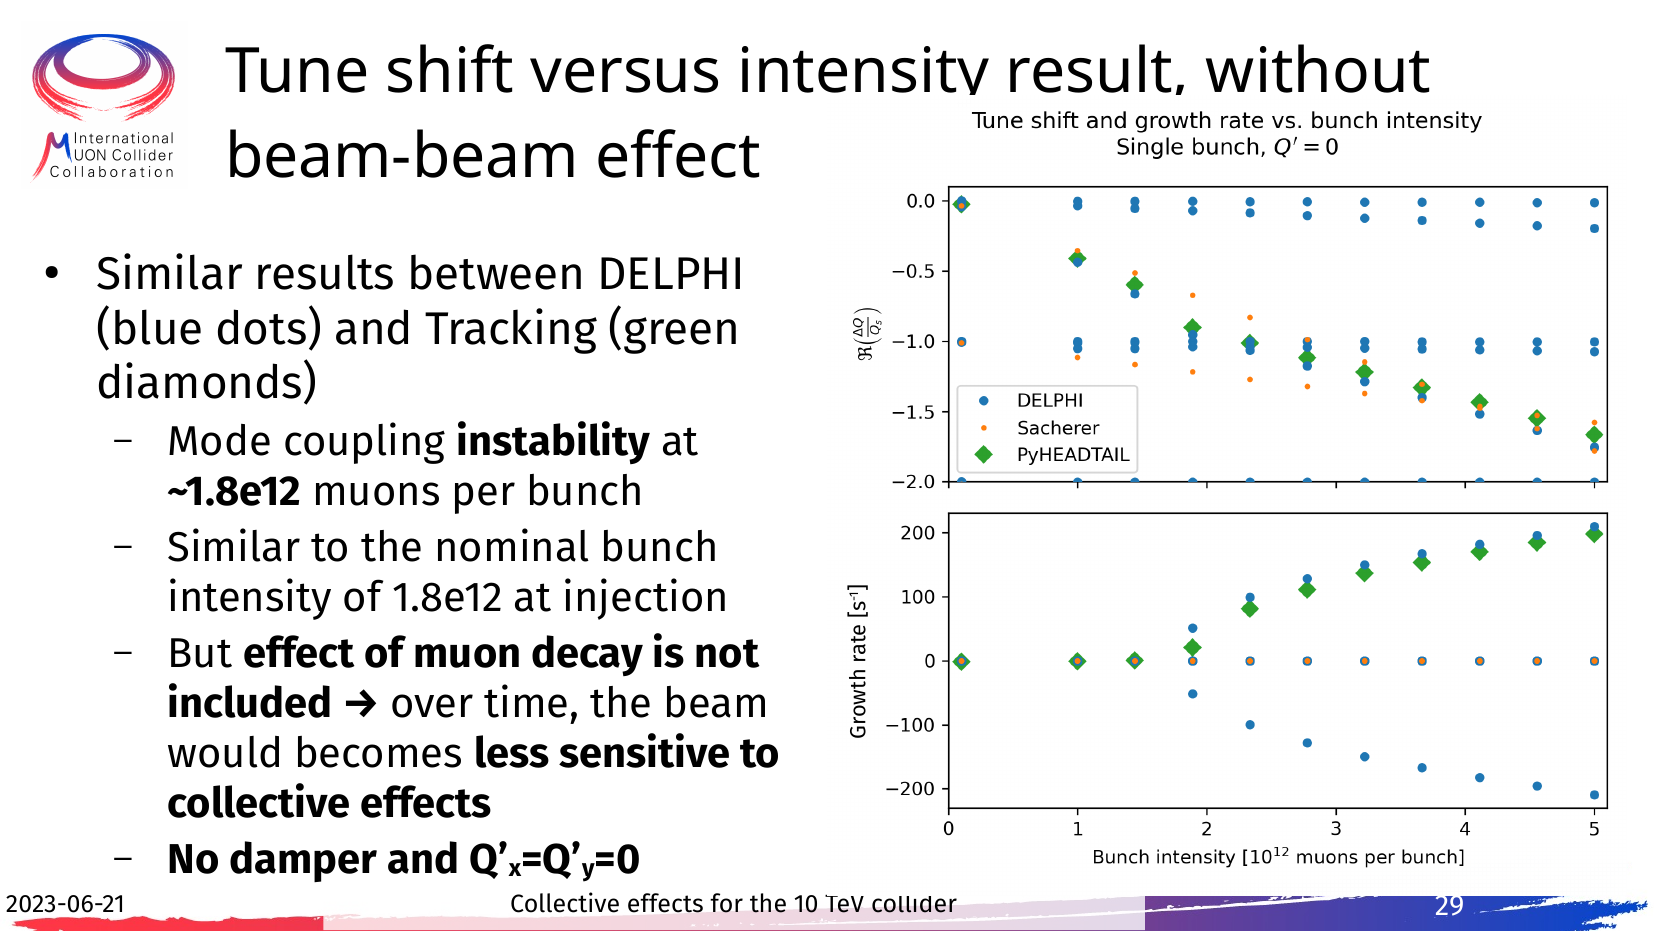

Tune shift versus intensity result, without beam-beam effect
# Similar results between DELPHI (blue dots) and Tracking (green diamonds)
Mode coupling instability at ~1.8e12 muons per bunch
Similar to the nominal bunch intensity of 1.8e12 at injection
But effect of muon decay is not included → over time, the beam would becomes less sensitive to collective effects
No damper and Q’x=Q’y=0
Growth rate [s-1]
2023-06-21
Collective effects for the 10 TeV collider
29